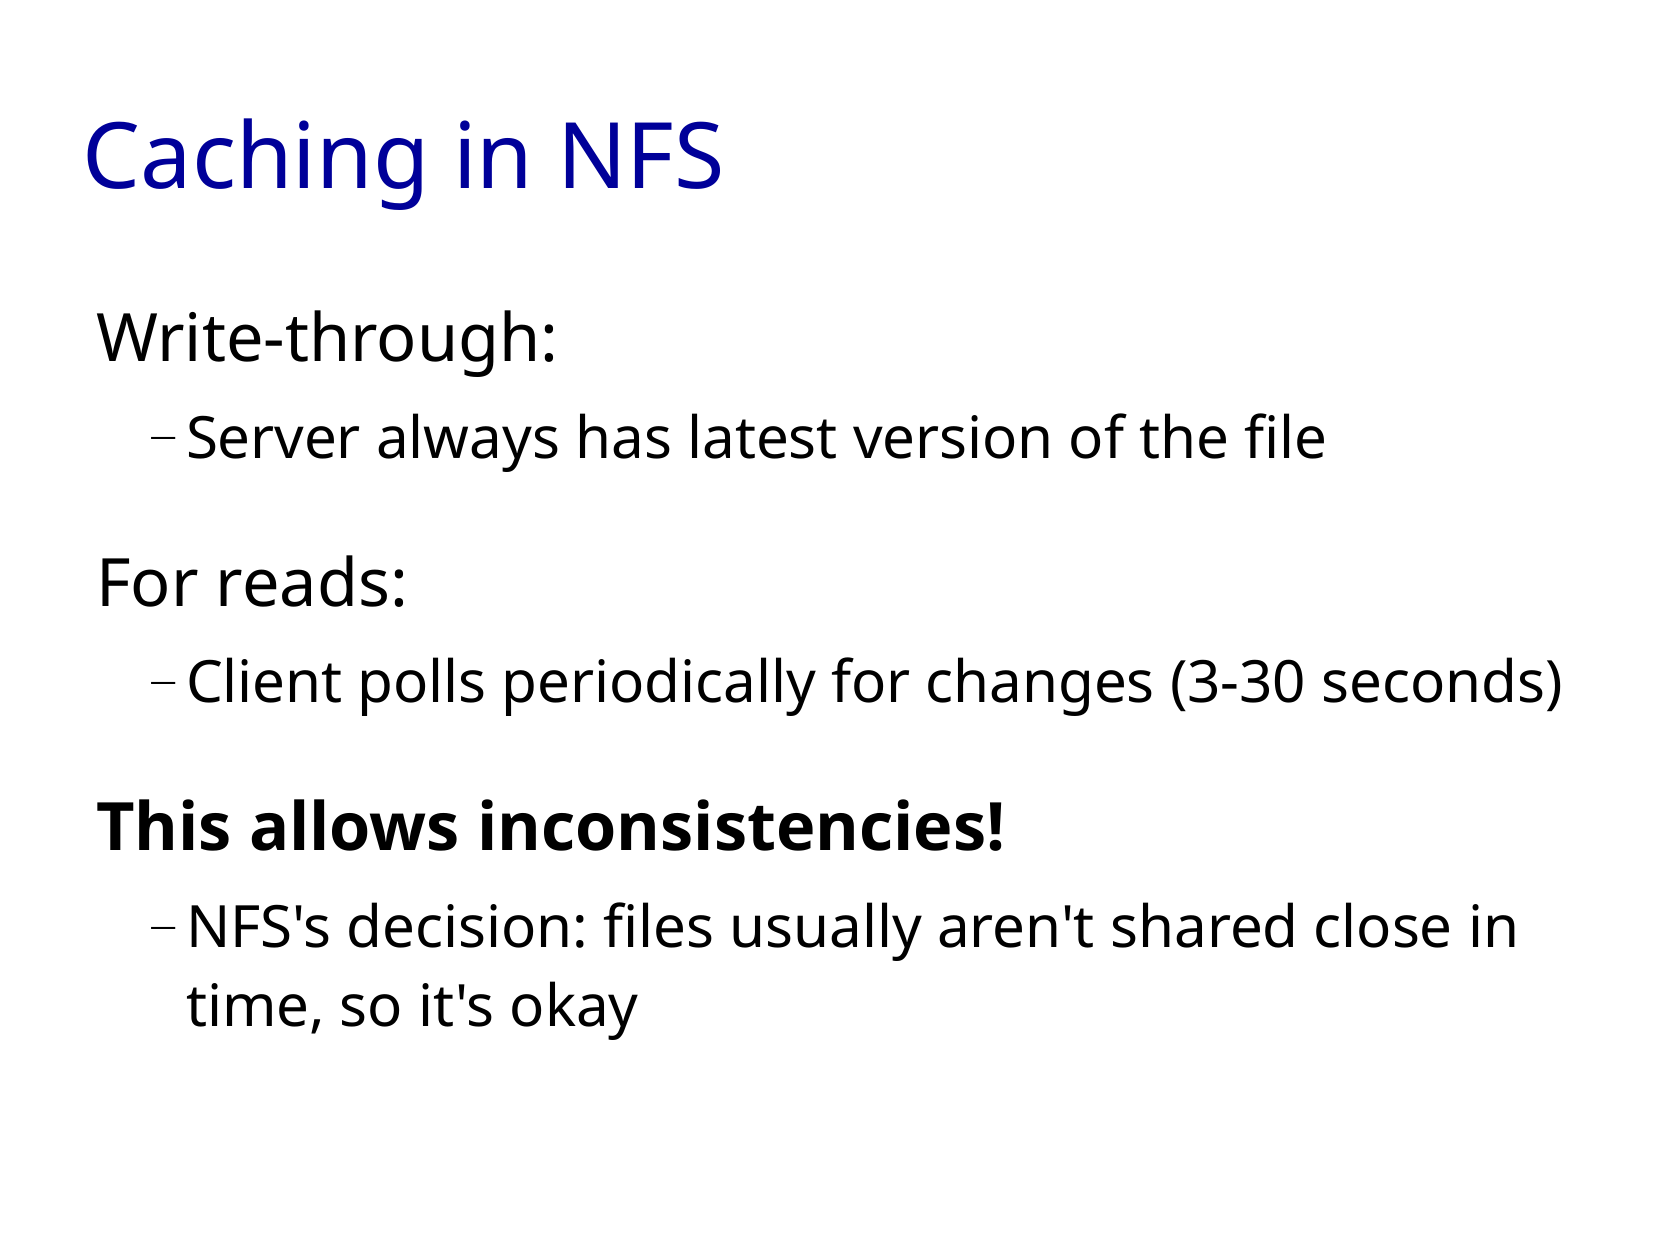

# Caching in NFS
Write-through:
Server always has latest version of the file
For reads:
Client polls periodically for changes (3-30 seconds)
This allows inconsistencies!
NFS's decision: files usually aren't shared close in time, so it's okay